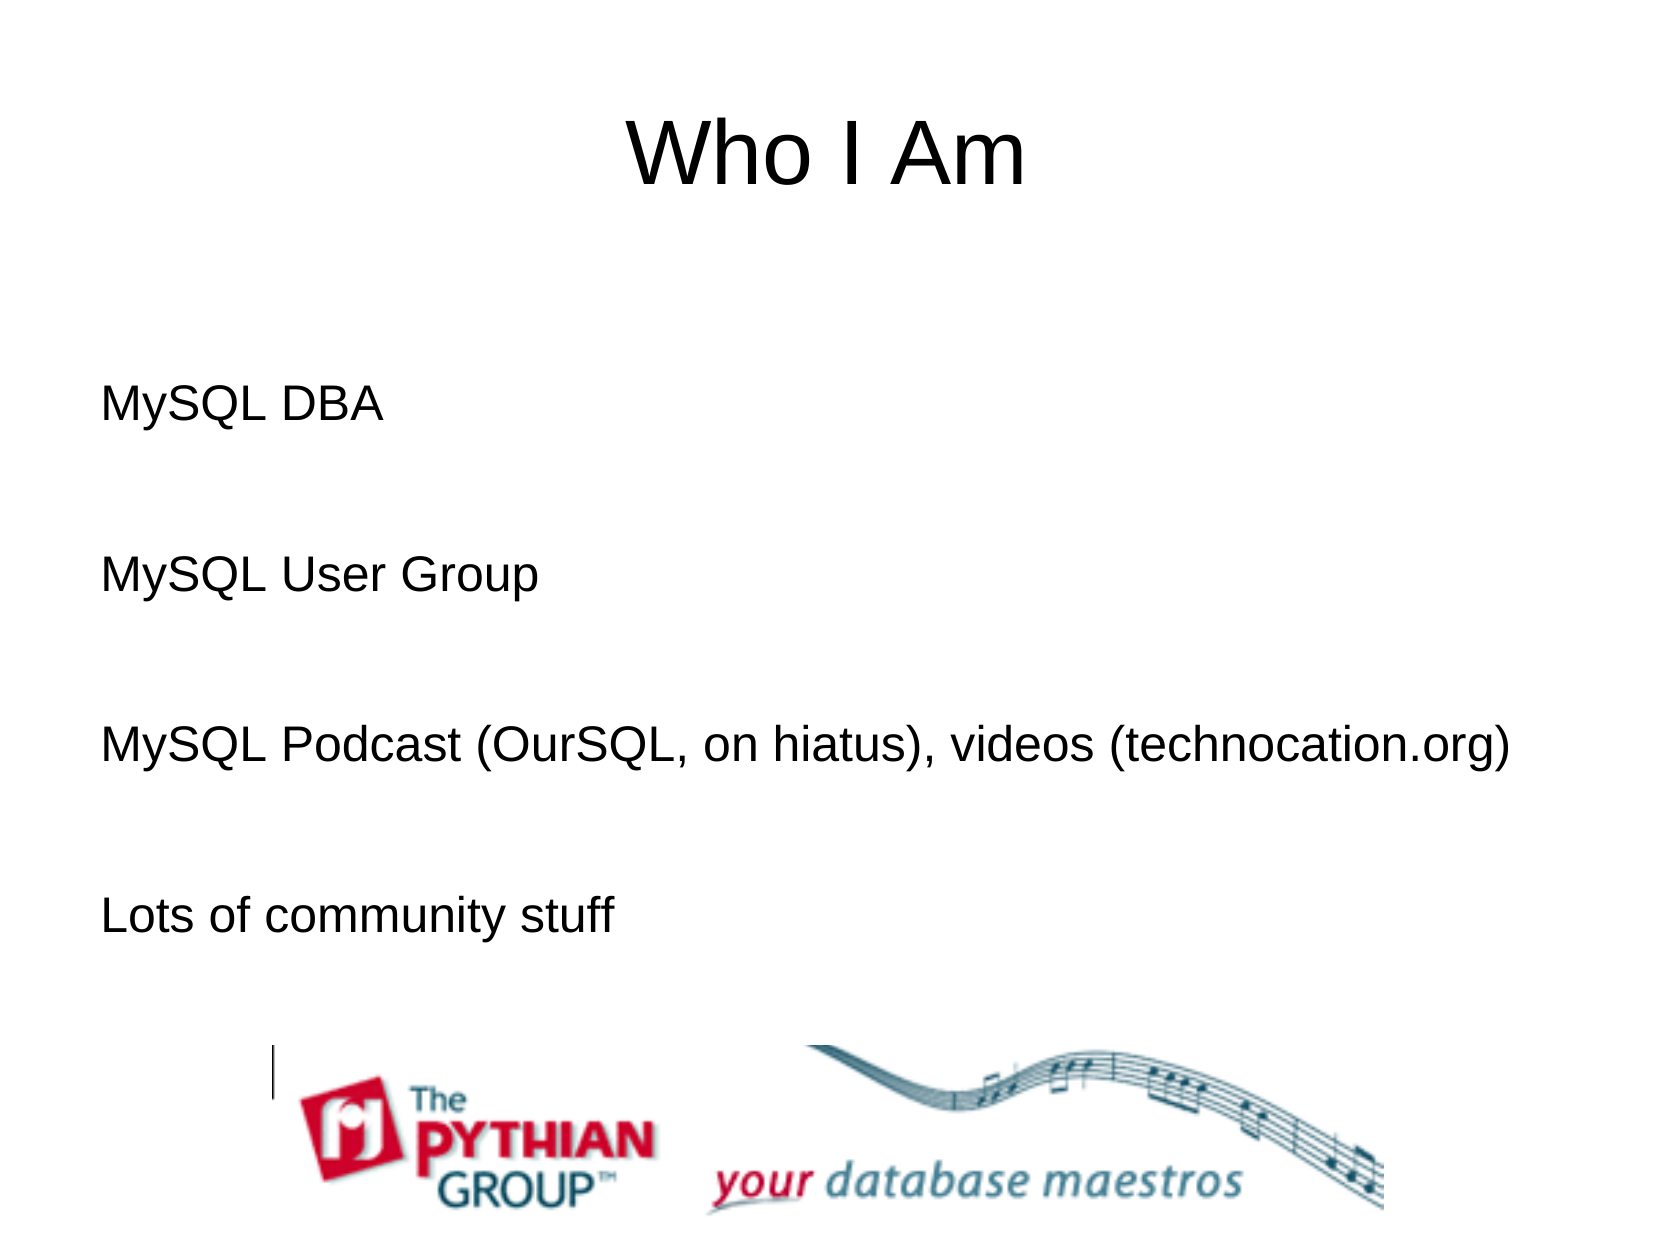

# Who I Am
MySQL DBA
MySQL User Group
MySQL Podcast (OurSQL, on hiatus), videos (technocation.org)
Lots of community stuff